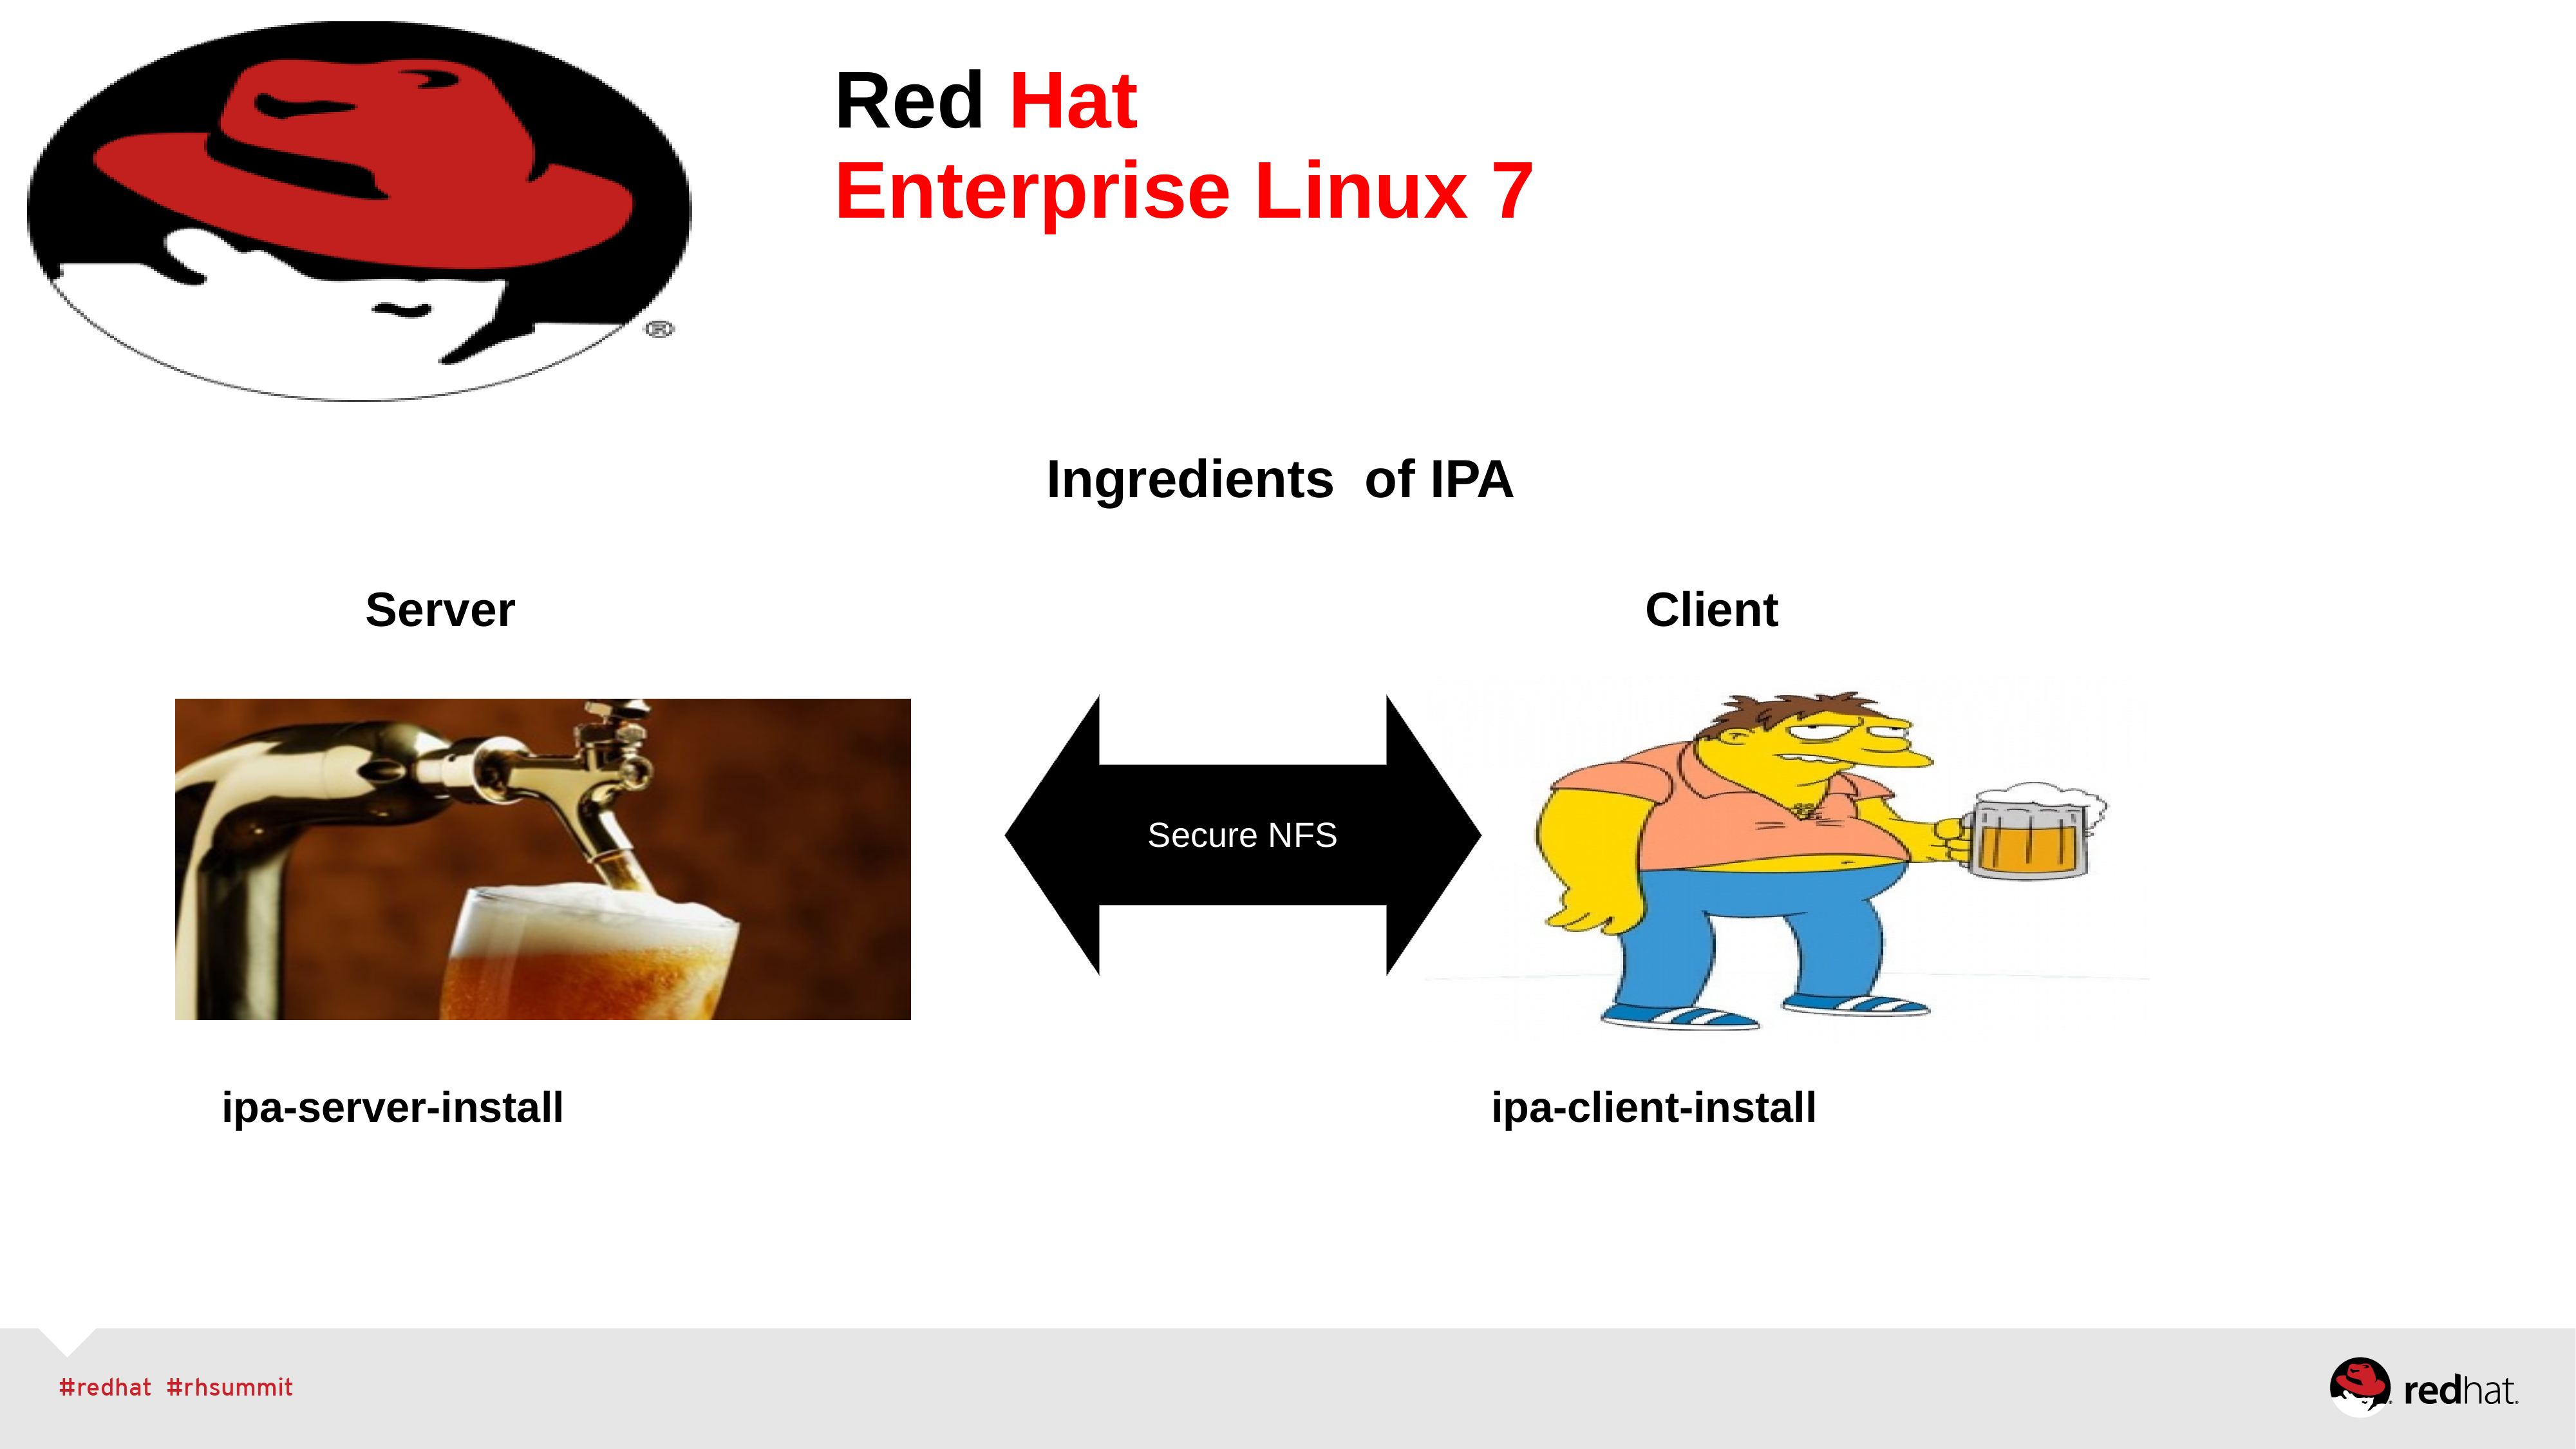

Red Hat
Enterprise Linux 7
Ingredients of IPA
Server
Client
Secure NFS
ipa-server-install
ipa-client-install